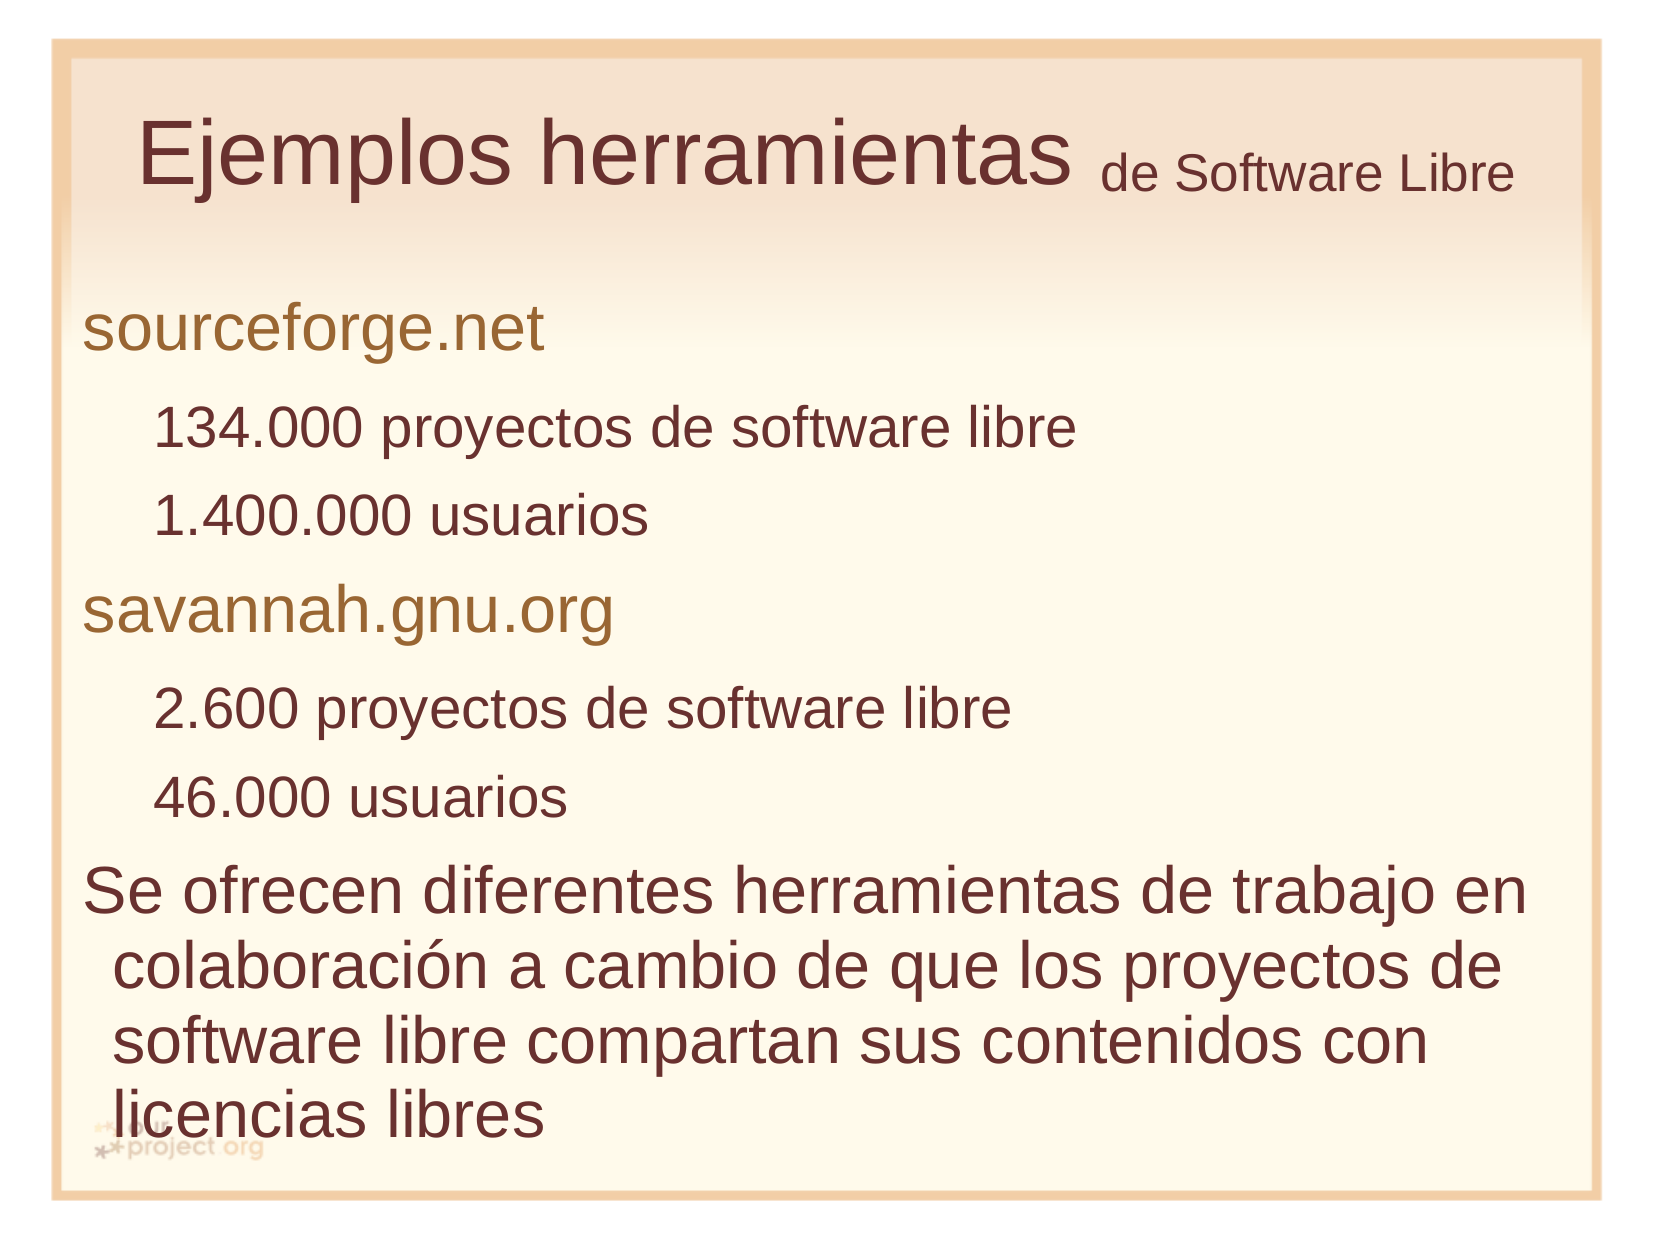

# Ejemplos herramientas de Software Libre
sourceforge.net
134.000 proyectos de software libre
1.400.000 usuarios
savannah.gnu.org
2.600 proyectos de software libre
46.000 usuarios
Se ofrecen diferentes herramientas de trabajo en colaboración a cambio de que los proyectos de software libre compartan sus contenidos con licencias libres